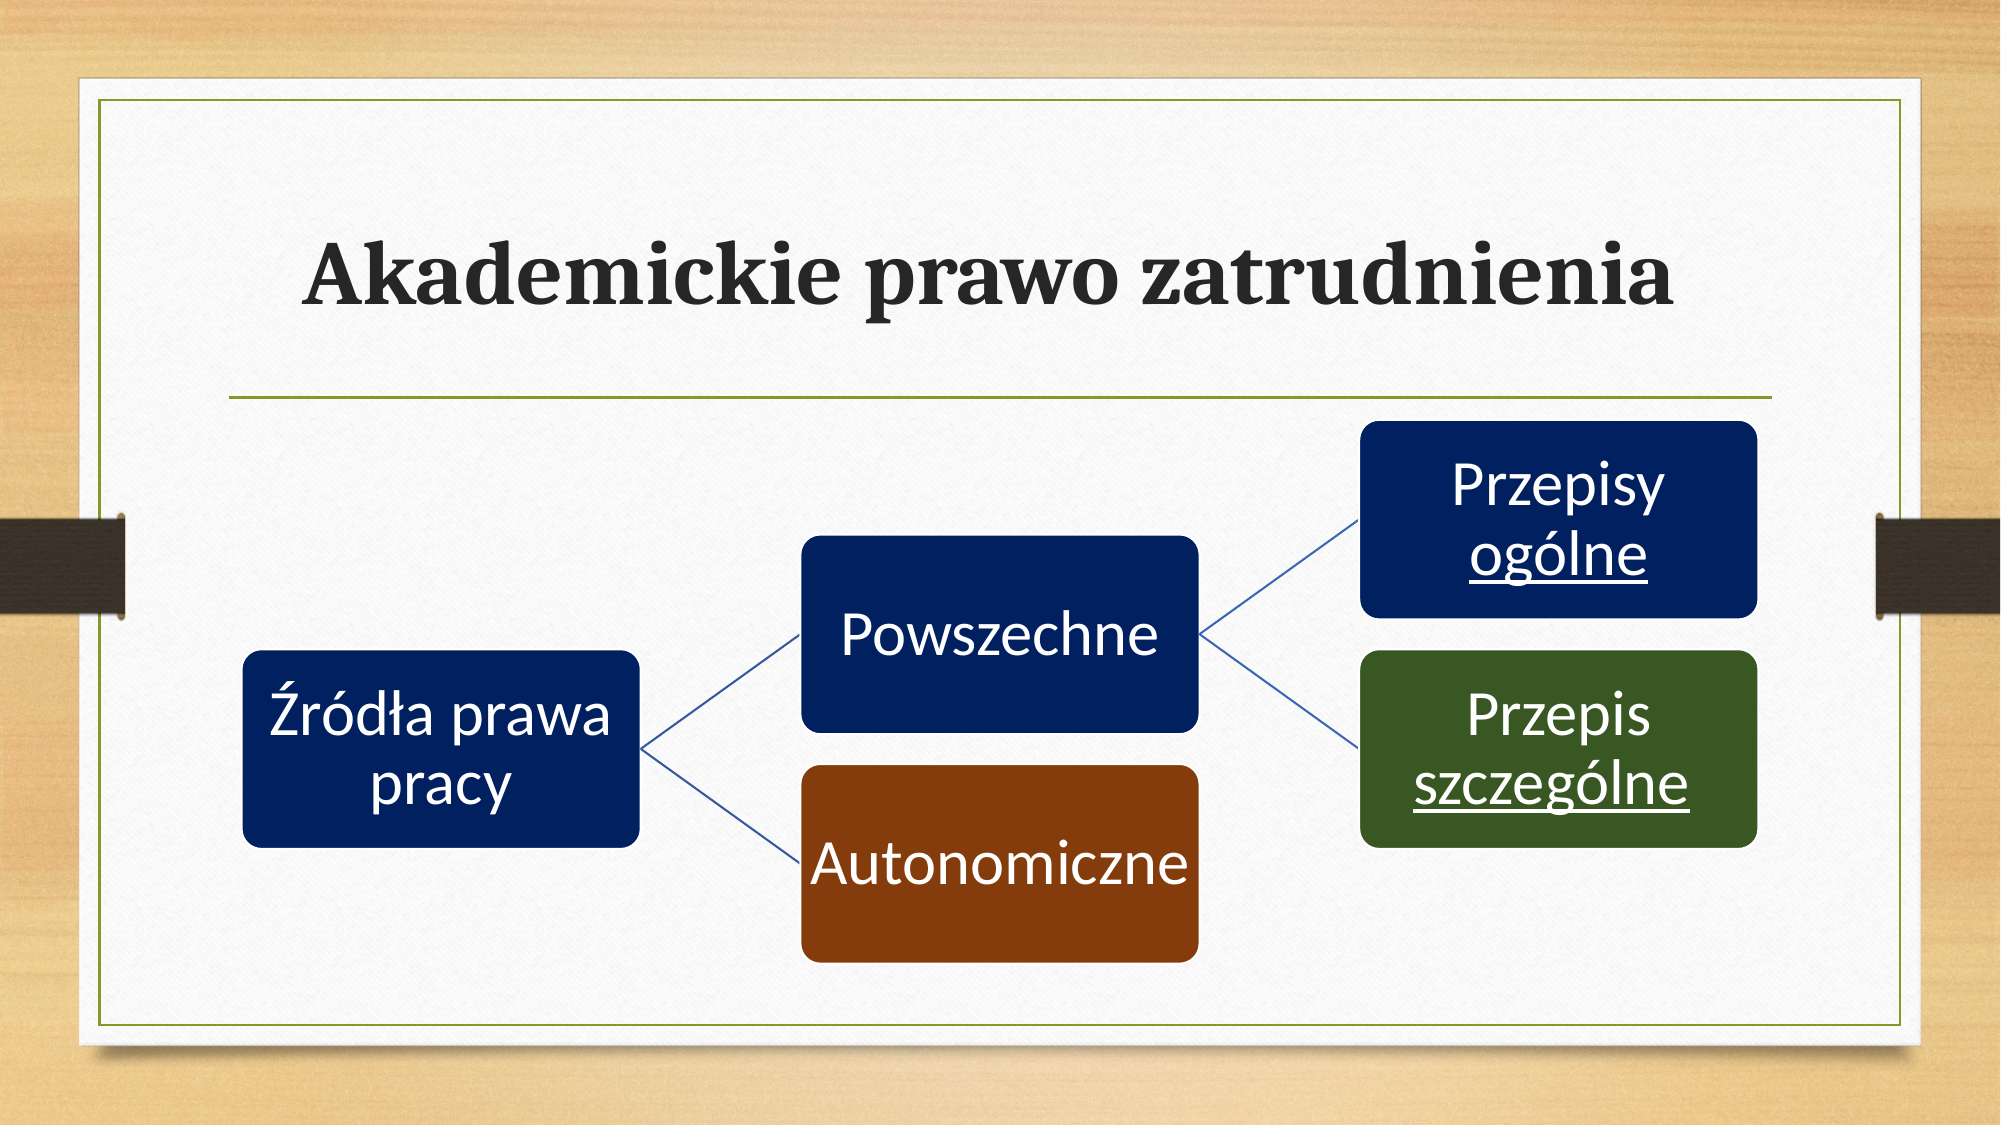

# Akademickie prawo zatrudnienia
Przepisy ogólne
Powszechne
Źródła prawa pracy
Przepis szczególne
Autonomiczne